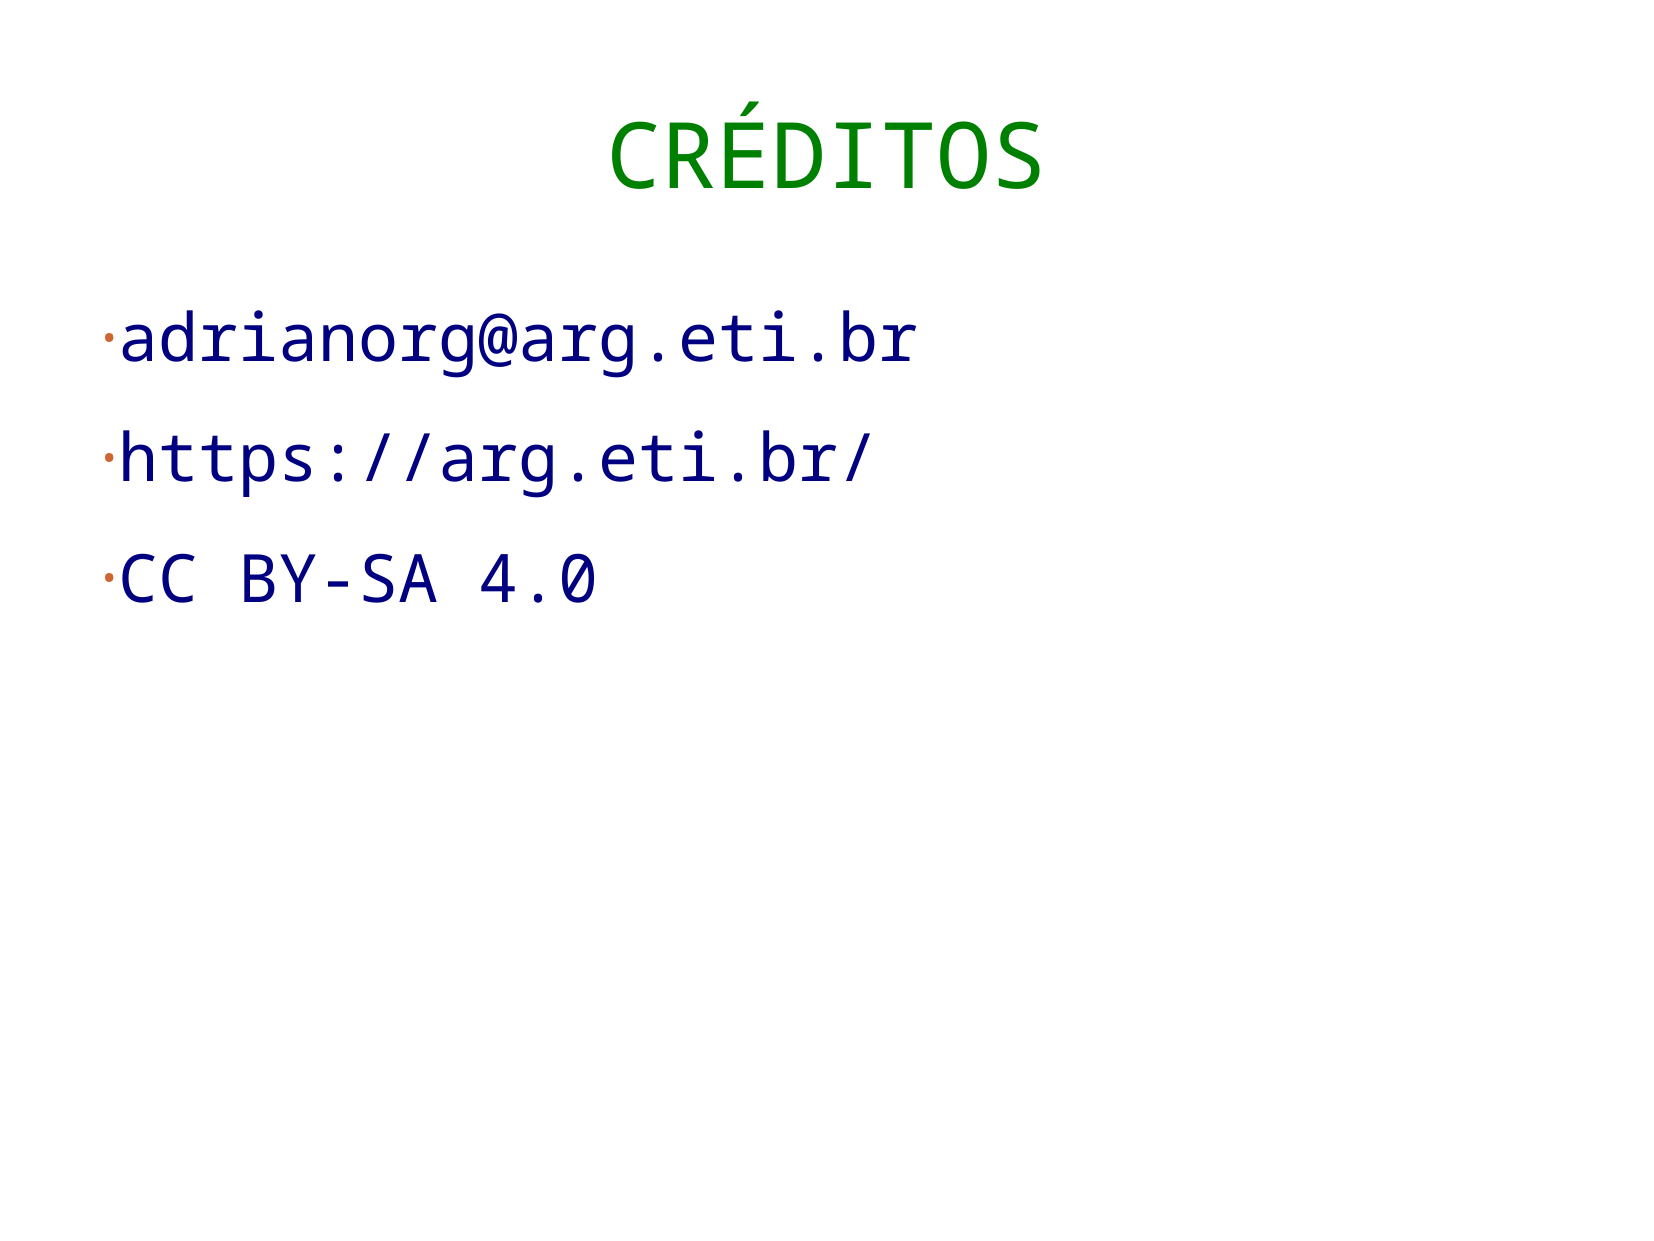

# CRÉDITOS
adrianorg@arg.eti.br
https://arg.eti.br/
CC BY-SA 4.0